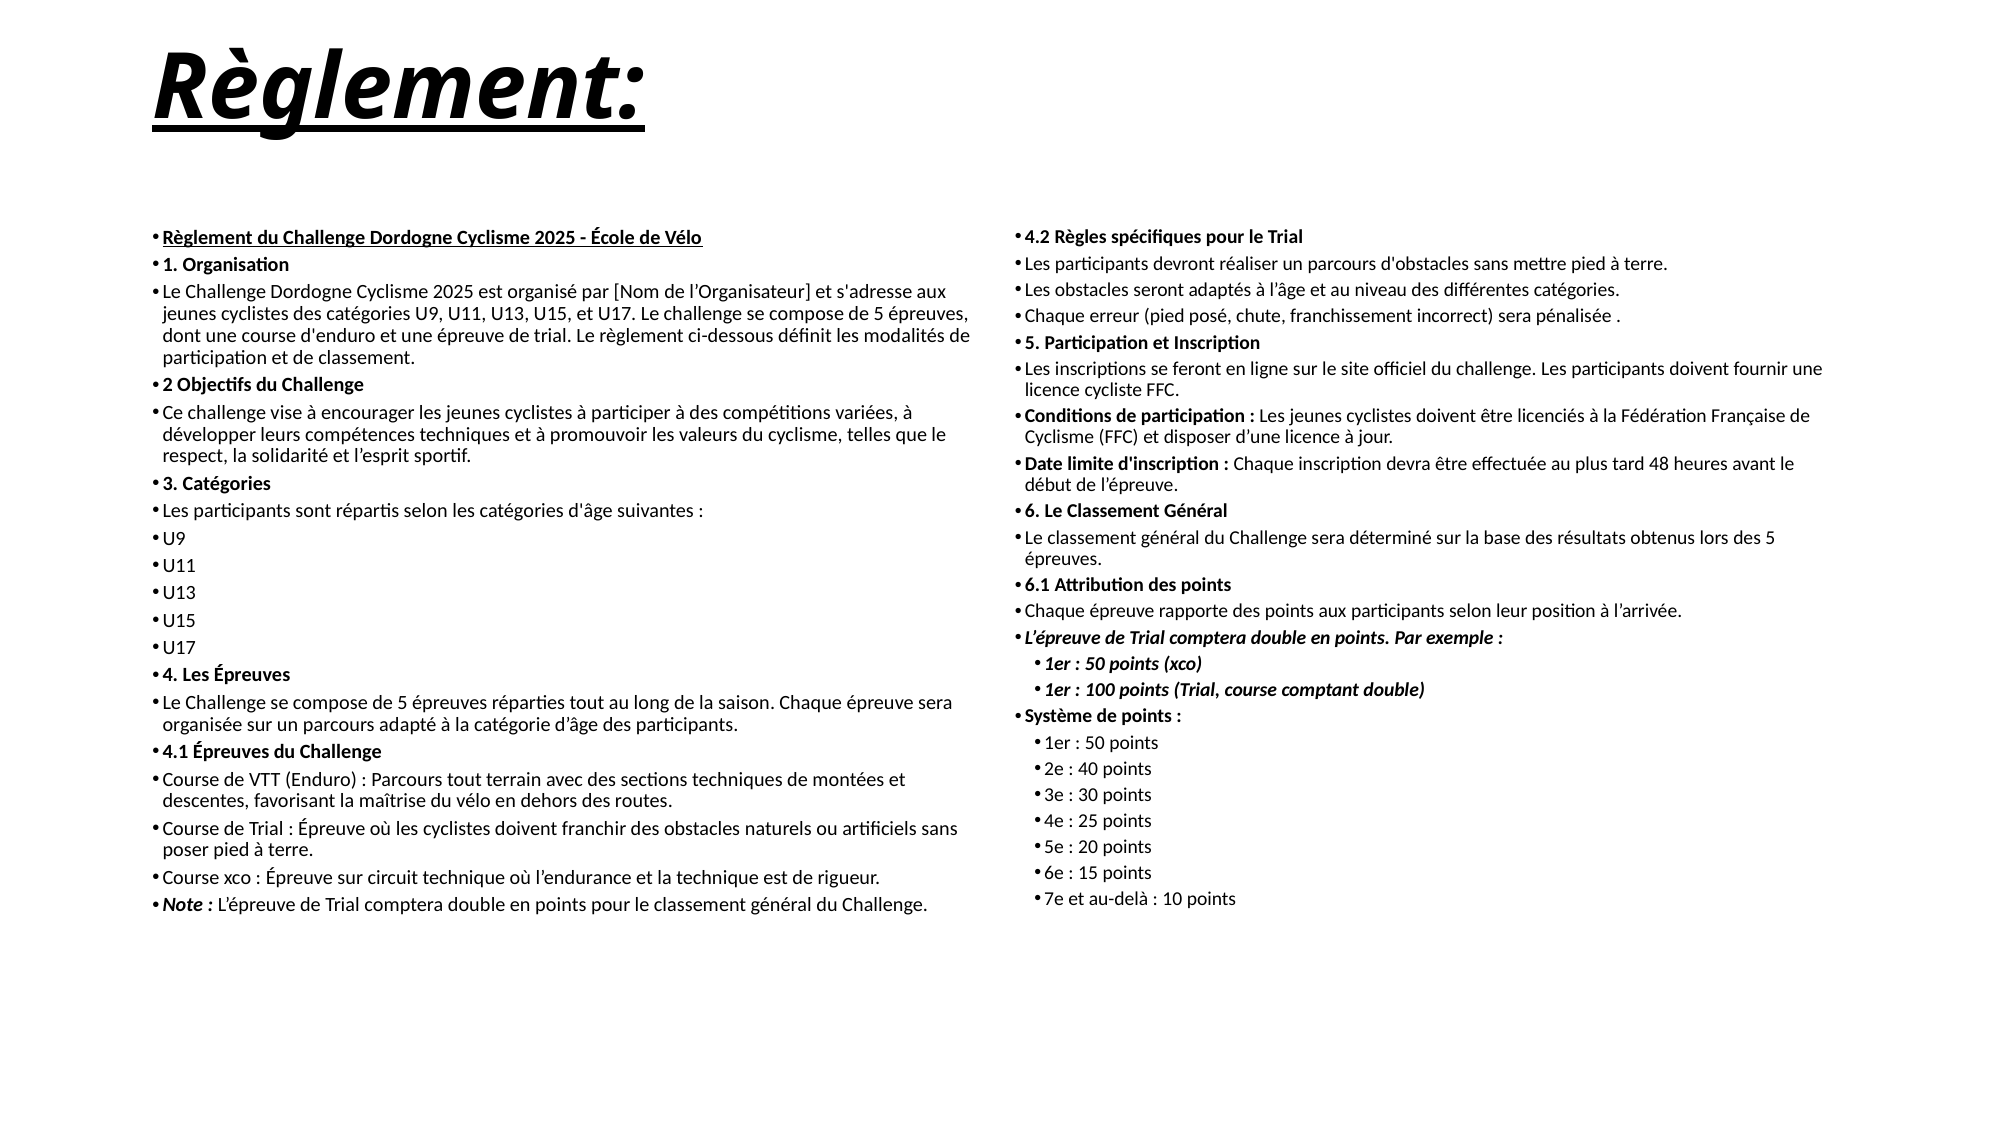

# Règlement:
Règlement du Challenge Dordogne Cyclisme 2025 - École de Vélo
1. Organisation
Le Challenge Dordogne Cyclisme 2025 est organisé par [Nom de l’Organisateur] et s'adresse aux jeunes cyclistes des catégories U9, U11, U13, U15, et U17. Le challenge se compose de 5 épreuves, dont une course d'enduro et une épreuve de trial. Le règlement ci-dessous définit les modalités de participation et de classement.
2 Objectifs du Challenge
Ce challenge vise à encourager les jeunes cyclistes à participer à des compétitions variées, à développer leurs compétences techniques et à promouvoir les valeurs du cyclisme, telles que le respect, la solidarité et l’esprit sportif.
3. Catégories
Les participants sont répartis selon les catégories d'âge suivantes :
U9
U11
U13
U15
U17
4. Les Épreuves
Le Challenge se compose de 5 épreuves réparties tout au long de la saison. Chaque épreuve sera organisée sur un parcours adapté à la catégorie d’âge des participants.
4.1 Épreuves du Challenge
Course de VTT (Enduro) : Parcours tout terrain avec des sections techniques de montées et descentes, favorisant la maîtrise du vélo en dehors des routes.
Course de Trial : Épreuve où les cyclistes doivent franchir des obstacles naturels ou artificiels sans poser pied à terre.
Course xco : Épreuve sur circuit technique où l’endurance et la technique est de rigueur.
Note : L’épreuve de Trial comptera double en points pour le classement général du Challenge.
4.2 Règles spécifiques pour le Trial
Les participants devront réaliser un parcours d'obstacles sans mettre pied à terre.
Les obstacles seront adaptés à l’âge et au niveau des différentes catégories.
Chaque erreur (pied posé, chute, franchissement incorrect) sera pénalisée .
5. Participation et Inscription
Les inscriptions se feront en ligne sur le site officiel du challenge. Les participants doivent fournir une licence cycliste FFC.
Conditions de participation : Les jeunes cyclistes doivent être licenciés à la Fédération Française de Cyclisme (FFC) et disposer d’une licence à jour.
Date limite d'inscription : Chaque inscription devra être effectuée au plus tard 48 heures avant le début de l’épreuve.
6. Le Classement Général
Le classement général du Challenge sera déterminé sur la base des résultats obtenus lors des 5 épreuves.
6.1 Attribution des points
Chaque épreuve rapporte des points aux participants selon leur position à l’arrivée.
L’épreuve de Trial comptera double en points. Par exemple :
1er : 50 points (xco)
1er : 100 points (Trial, course comptant double)
Système de points :
1er : 50 points
2e : 40 points
3e : 30 points
4e : 25 points
5e : 20 points
6e : 15 points
7e et au-delà : 10 points